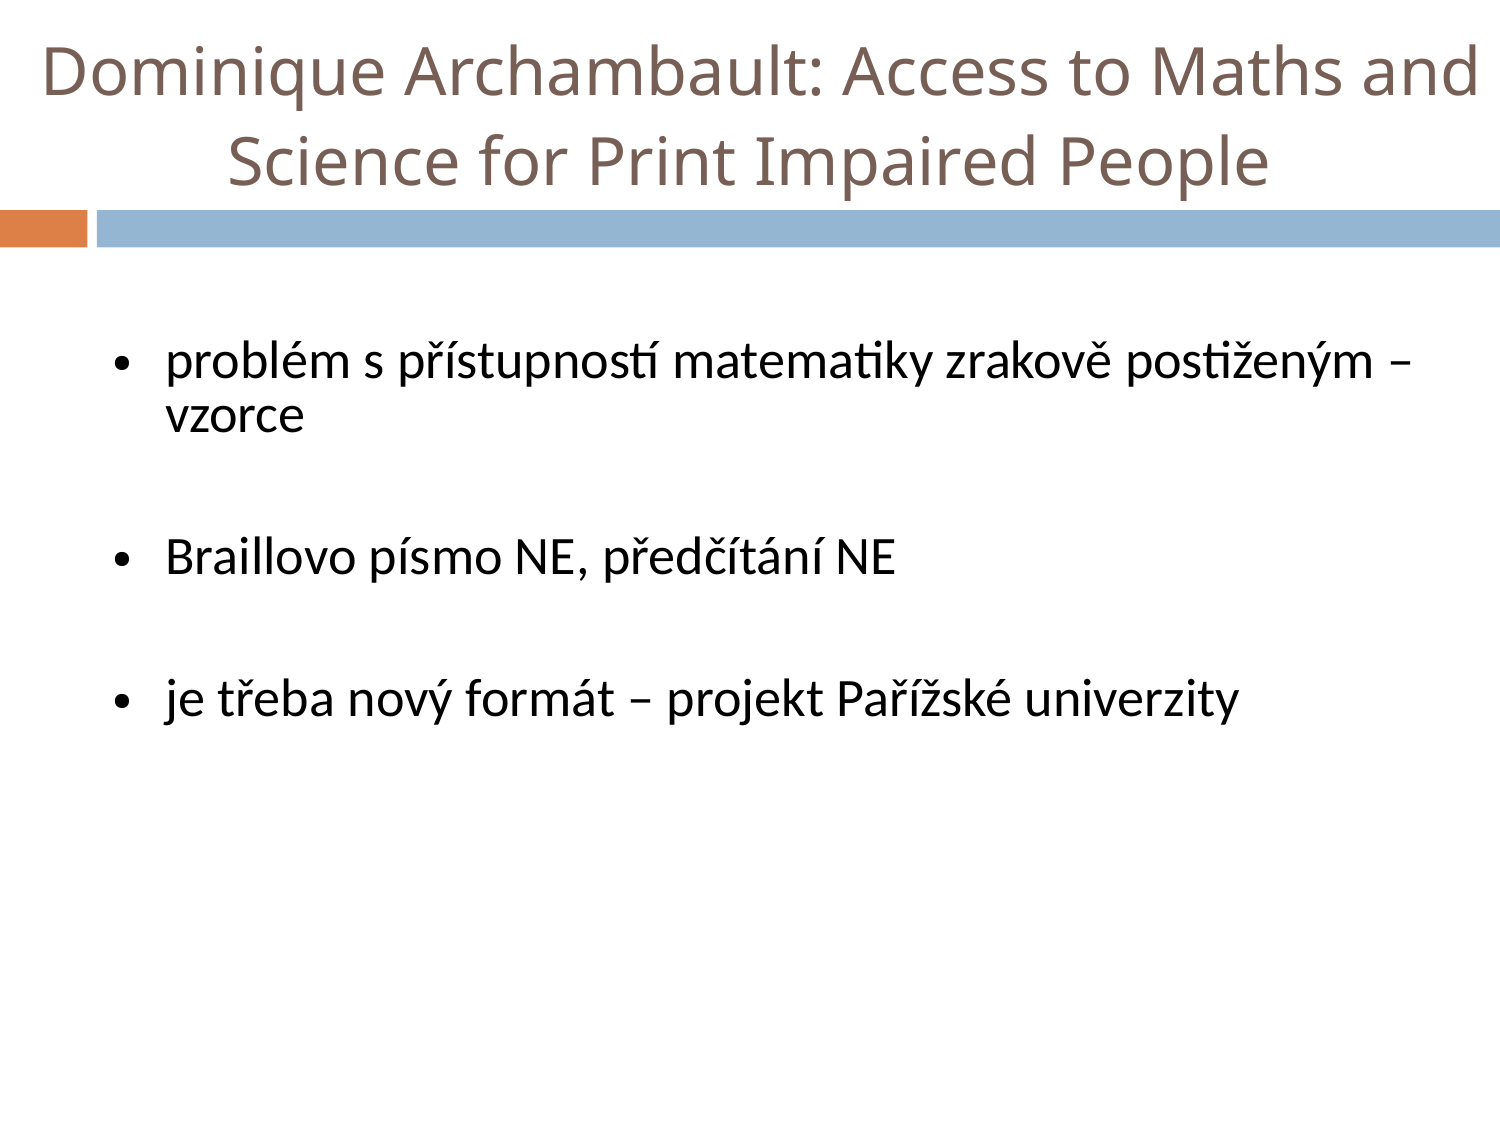

# Dominique Archambault: Access to Maths and Science for Print Impaired People
problém s přístupností matematiky zrakově postiženým – vzorce
Braillovo písmo NE, předčítání NE
je třeba nový formát – projekt Pařížské univerzity